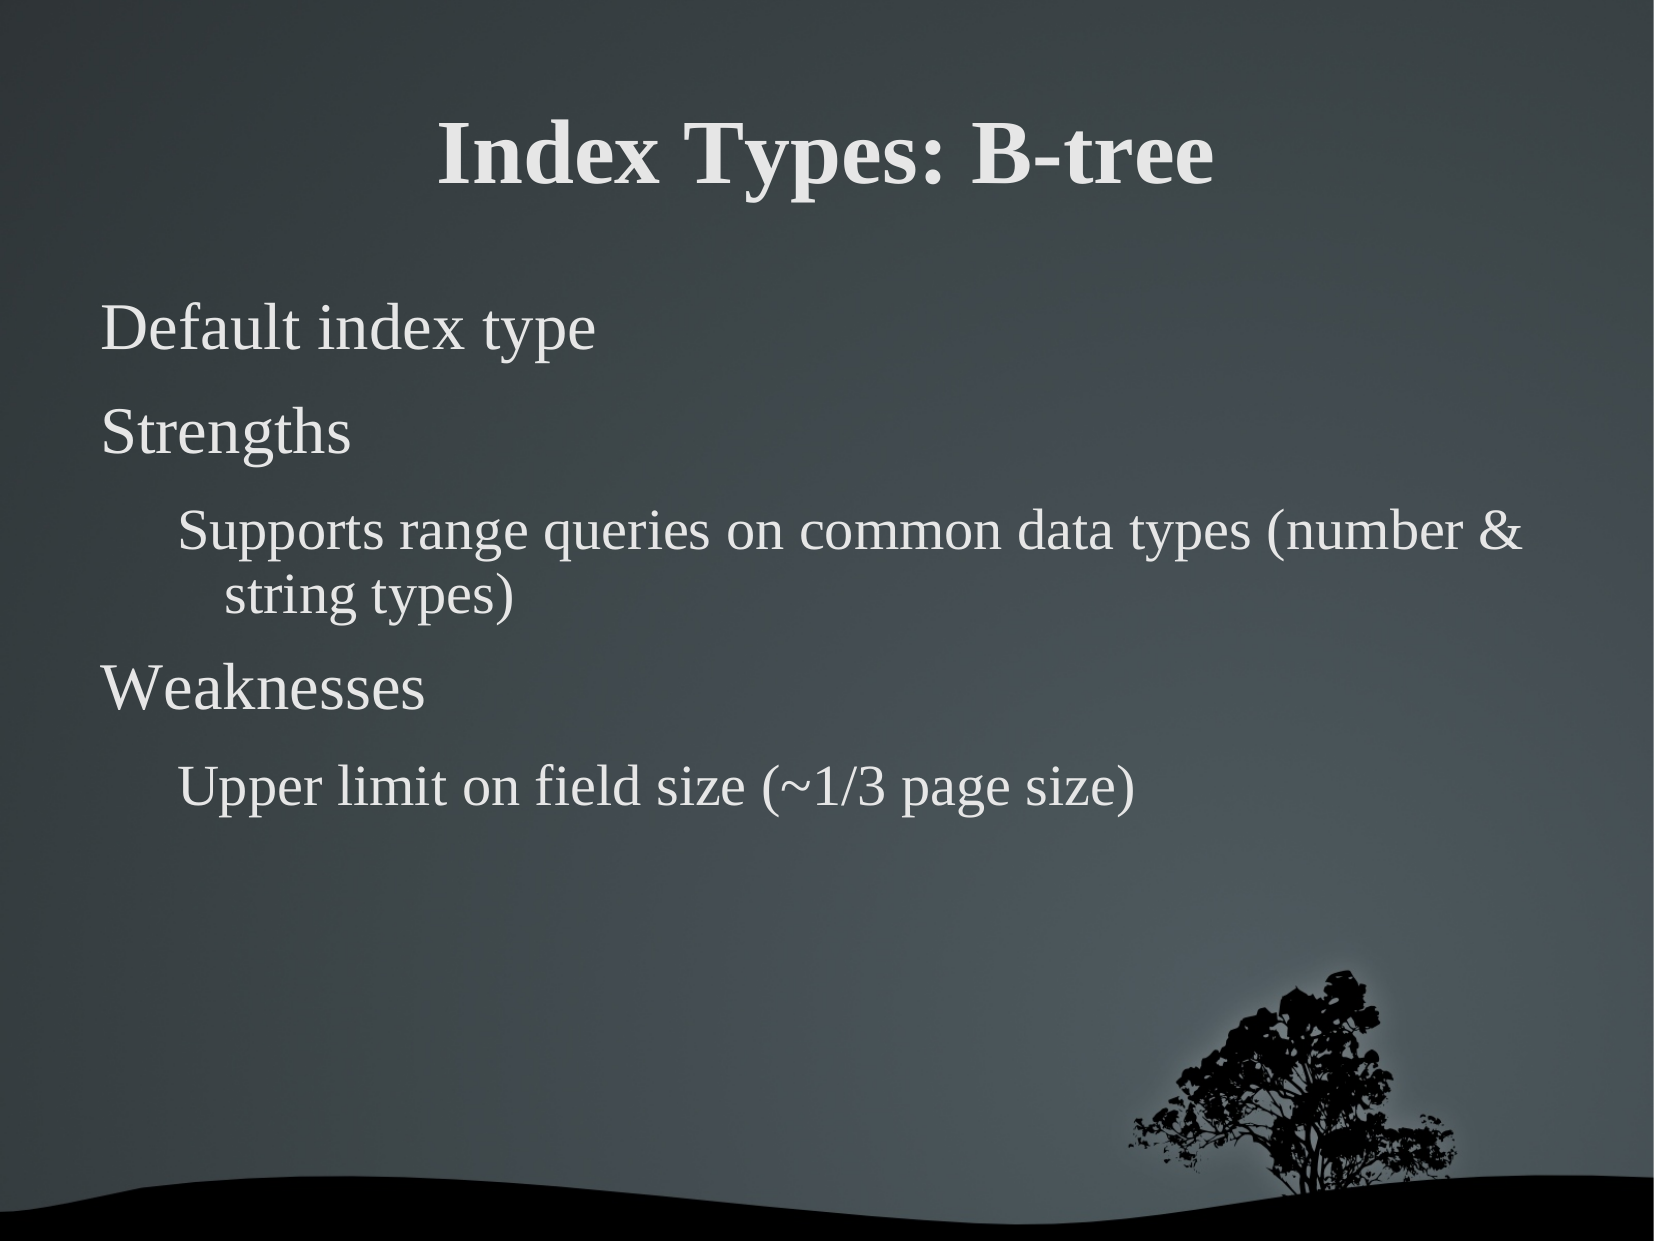

# Index Types: B-tree
Default index type
Strengths
Supports range queries on common data types (number & string types)
Weaknesses
Upper limit on field size (~1/3 page size)